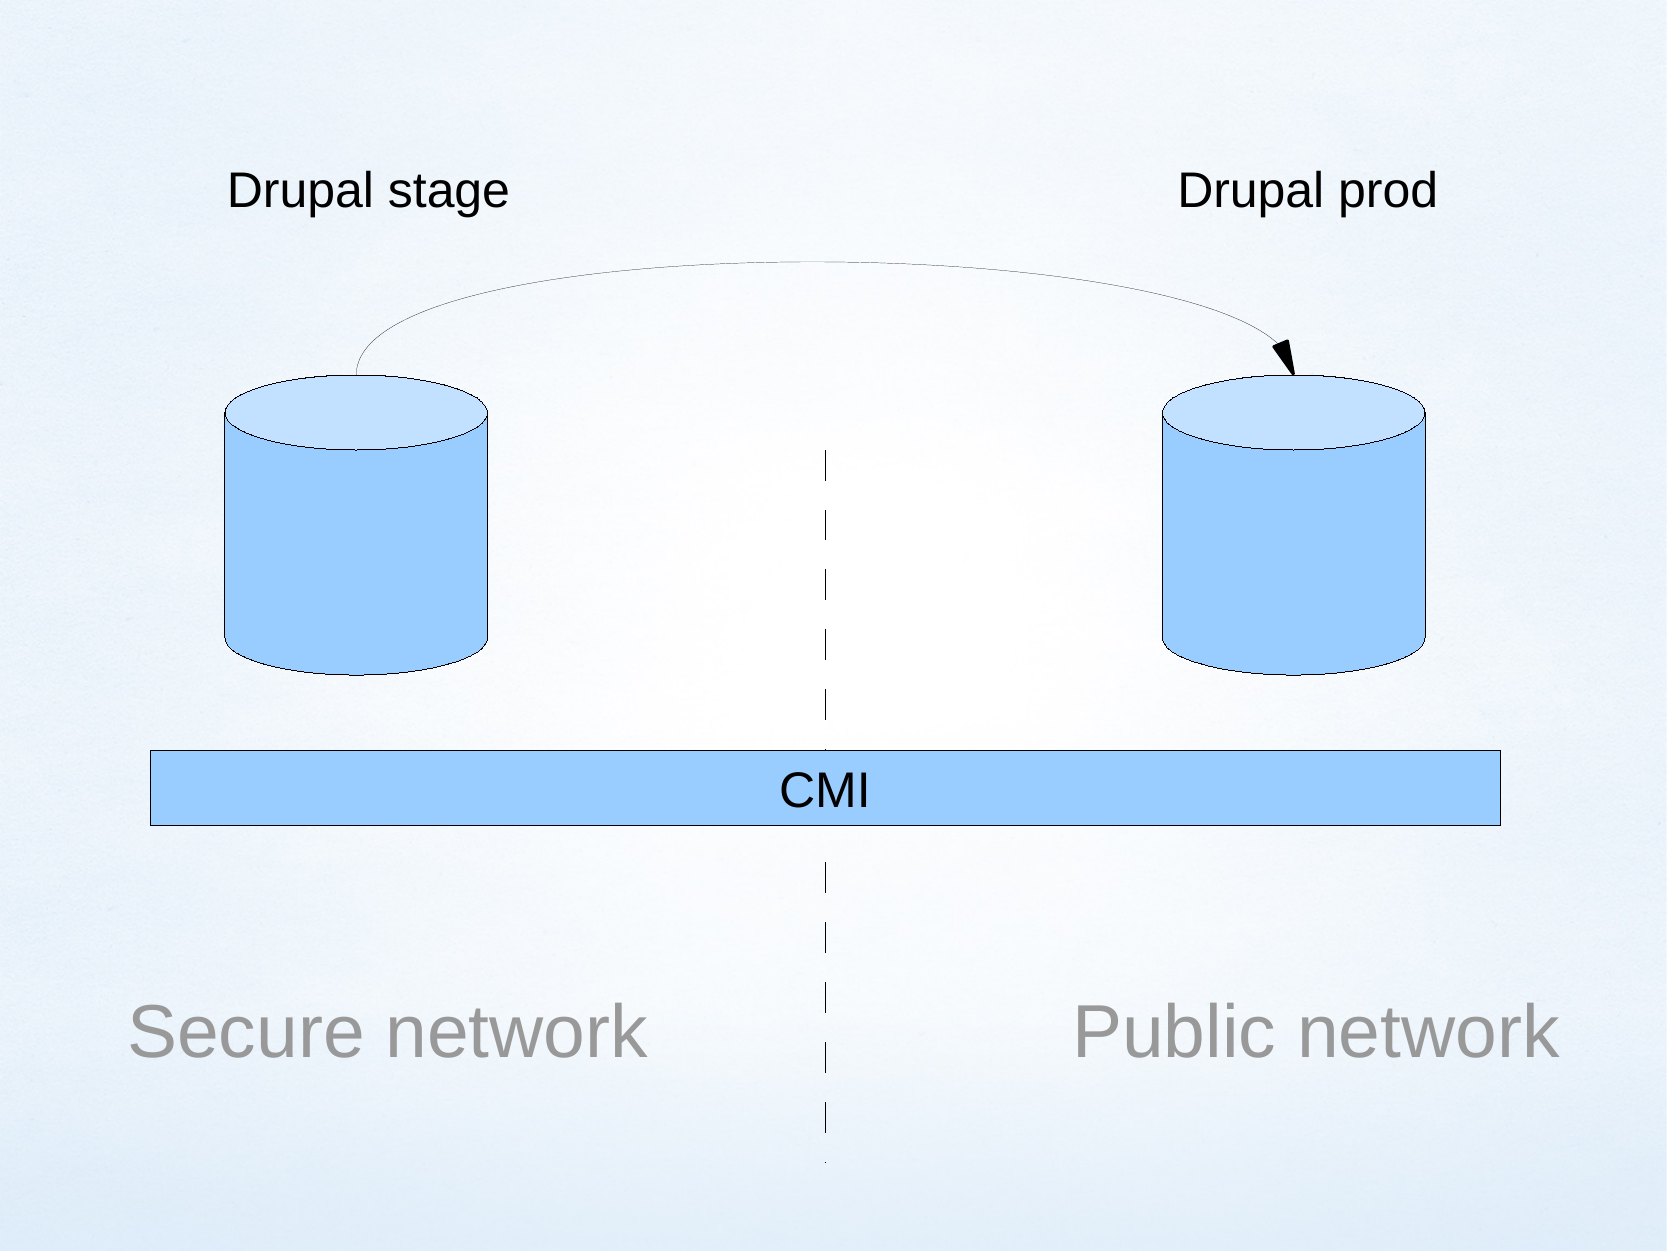

Drupal stage
Drupal prod
CMI
Secure network
Public network